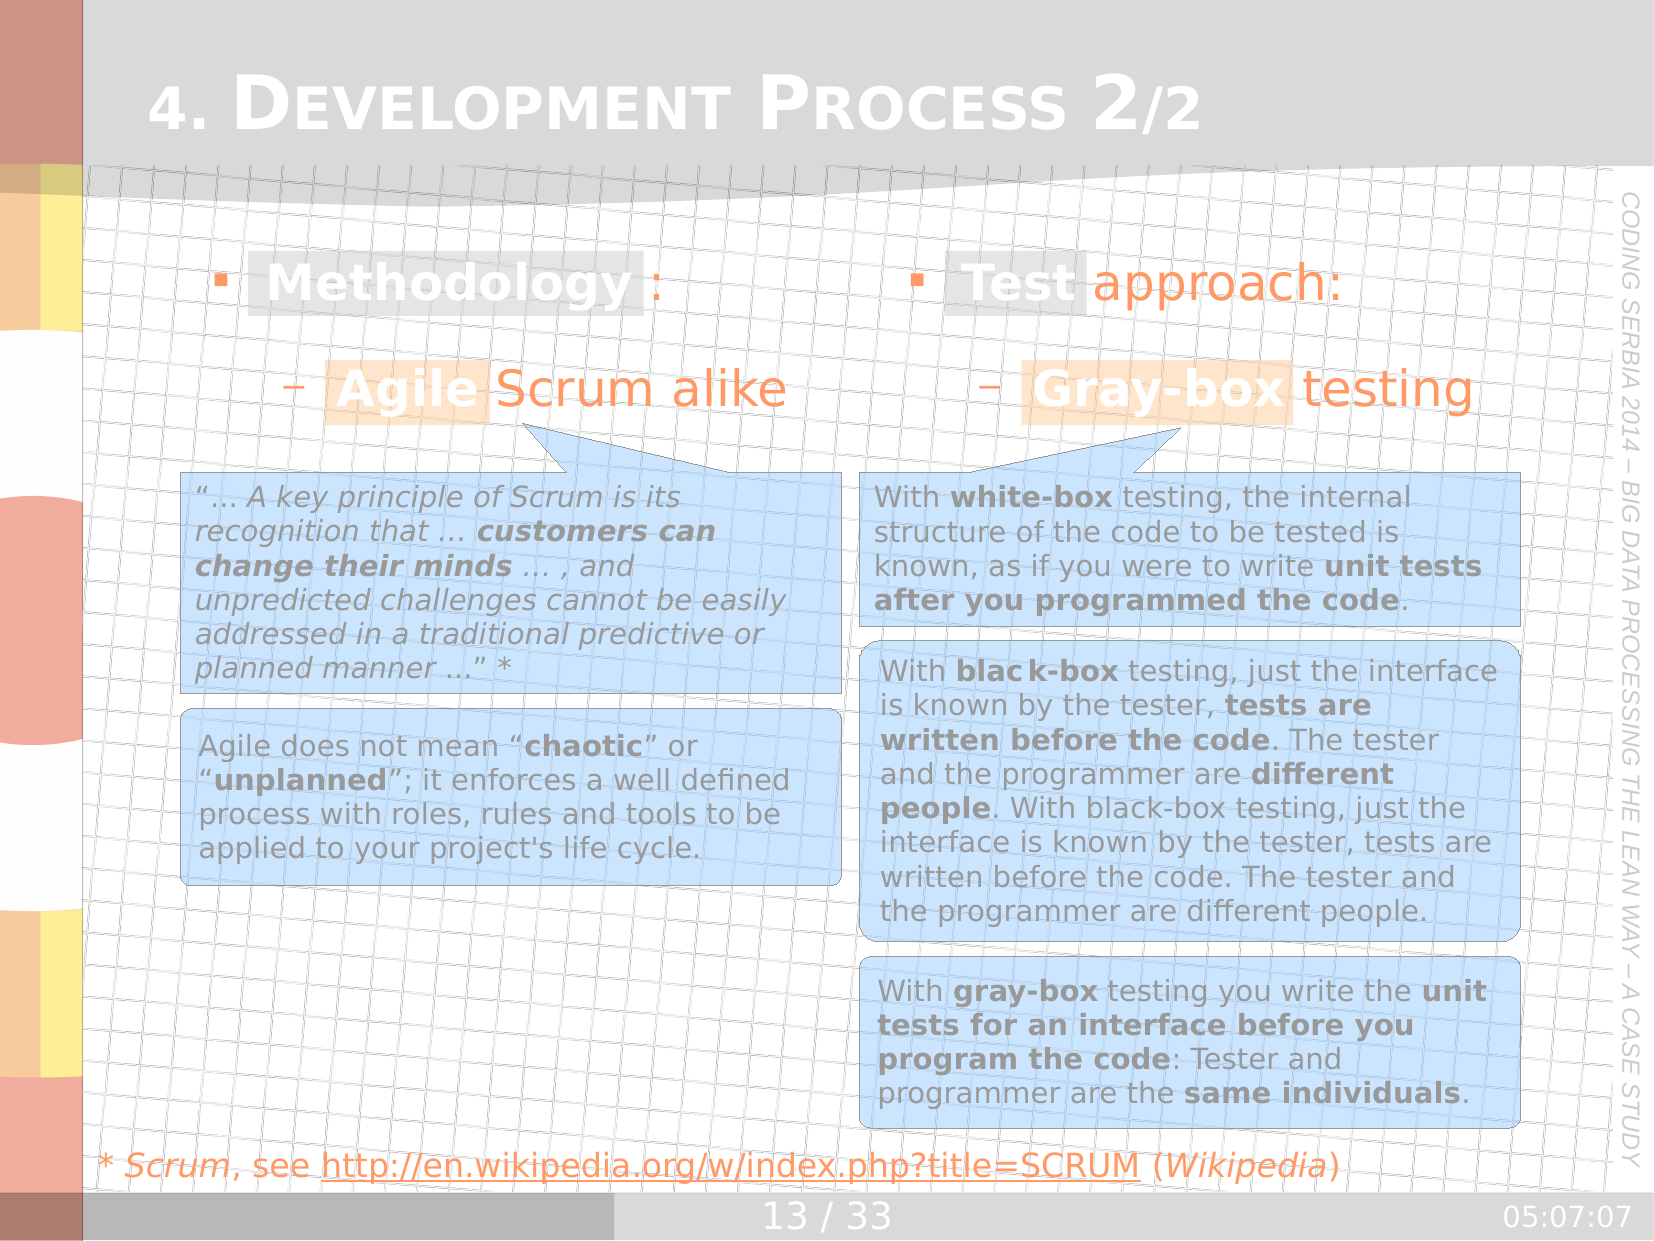

# 4. DEVELOPMENT PROCESS 2/2
Methodology :
Agile Scrum alike
Test approach:
Gray-box testing
With white-box testing, the internal structure of the code to be tested is known, as if you were to write unit tests after you programmed the code.
“... A key principle of Scrum is its recognition that … customers can change their minds … , and unpredicted challenges cannot be easily addressed in a traditional predictive or planned manner ...” *
With blac	k-box testing, just the interface is known by the tester, tests are written before the code. The tester and the programmer are different people. With black-box testing, just the interface is known by the tester, tests are written before the code. The tester and the programmer are different people.
Agile does not mean “chaotic” or “unplanned”; it enforces a well defined process with roles, rules and tools to be applied to your project's life cycle.
With gray-box testing you write the unit tests for an interface before you program the code: Tester and programmer are the same individuals.
* Scrum, see http://en.wikipedia.org/w/index.php?title=SCRUM (Wikipedia)